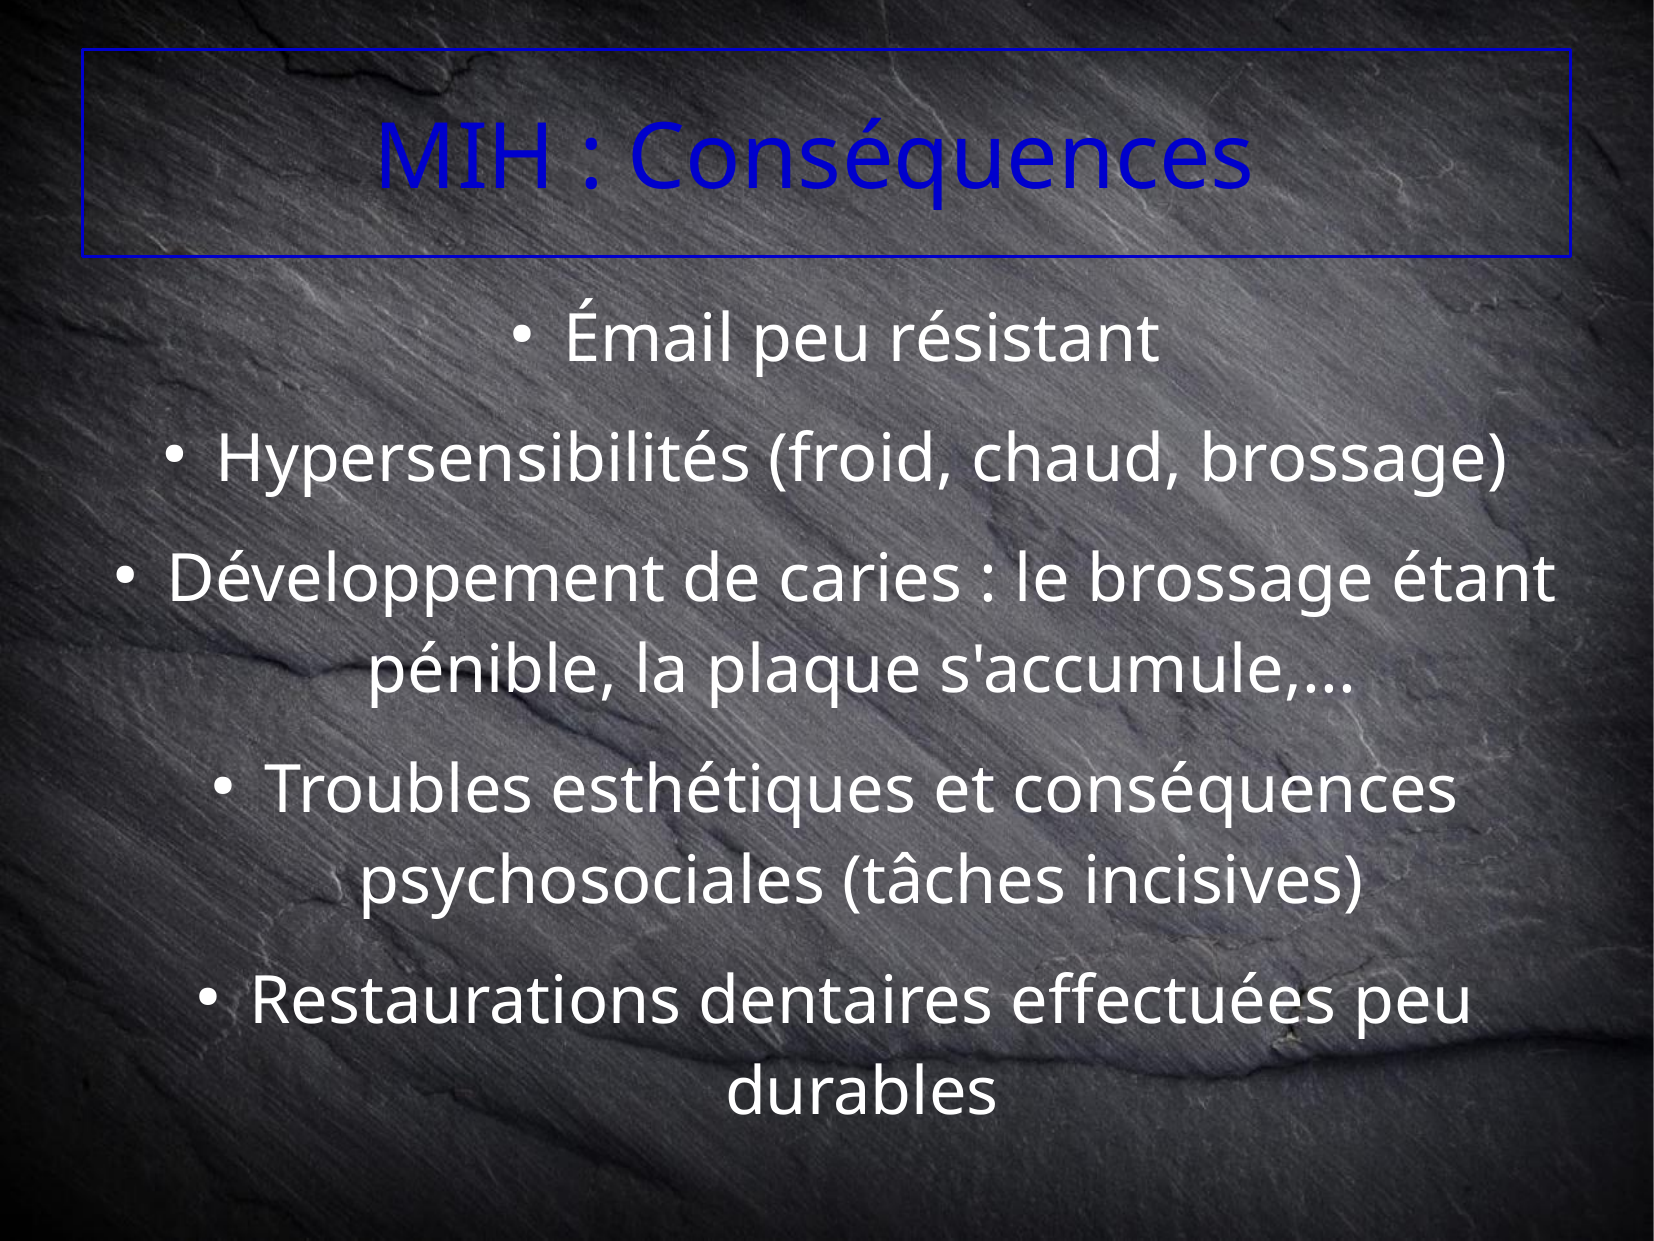

# MIH : Conséquences
Émail peu résistant
Hypersensibilités (froid, chaud, brossage)
Développement de caries : le brossage étant pénible, la plaque s'accumule,...
Troubles esthétiques et conséquences psychosociales (tâches incisives)
Restaurations dentaires effectuées peu durables